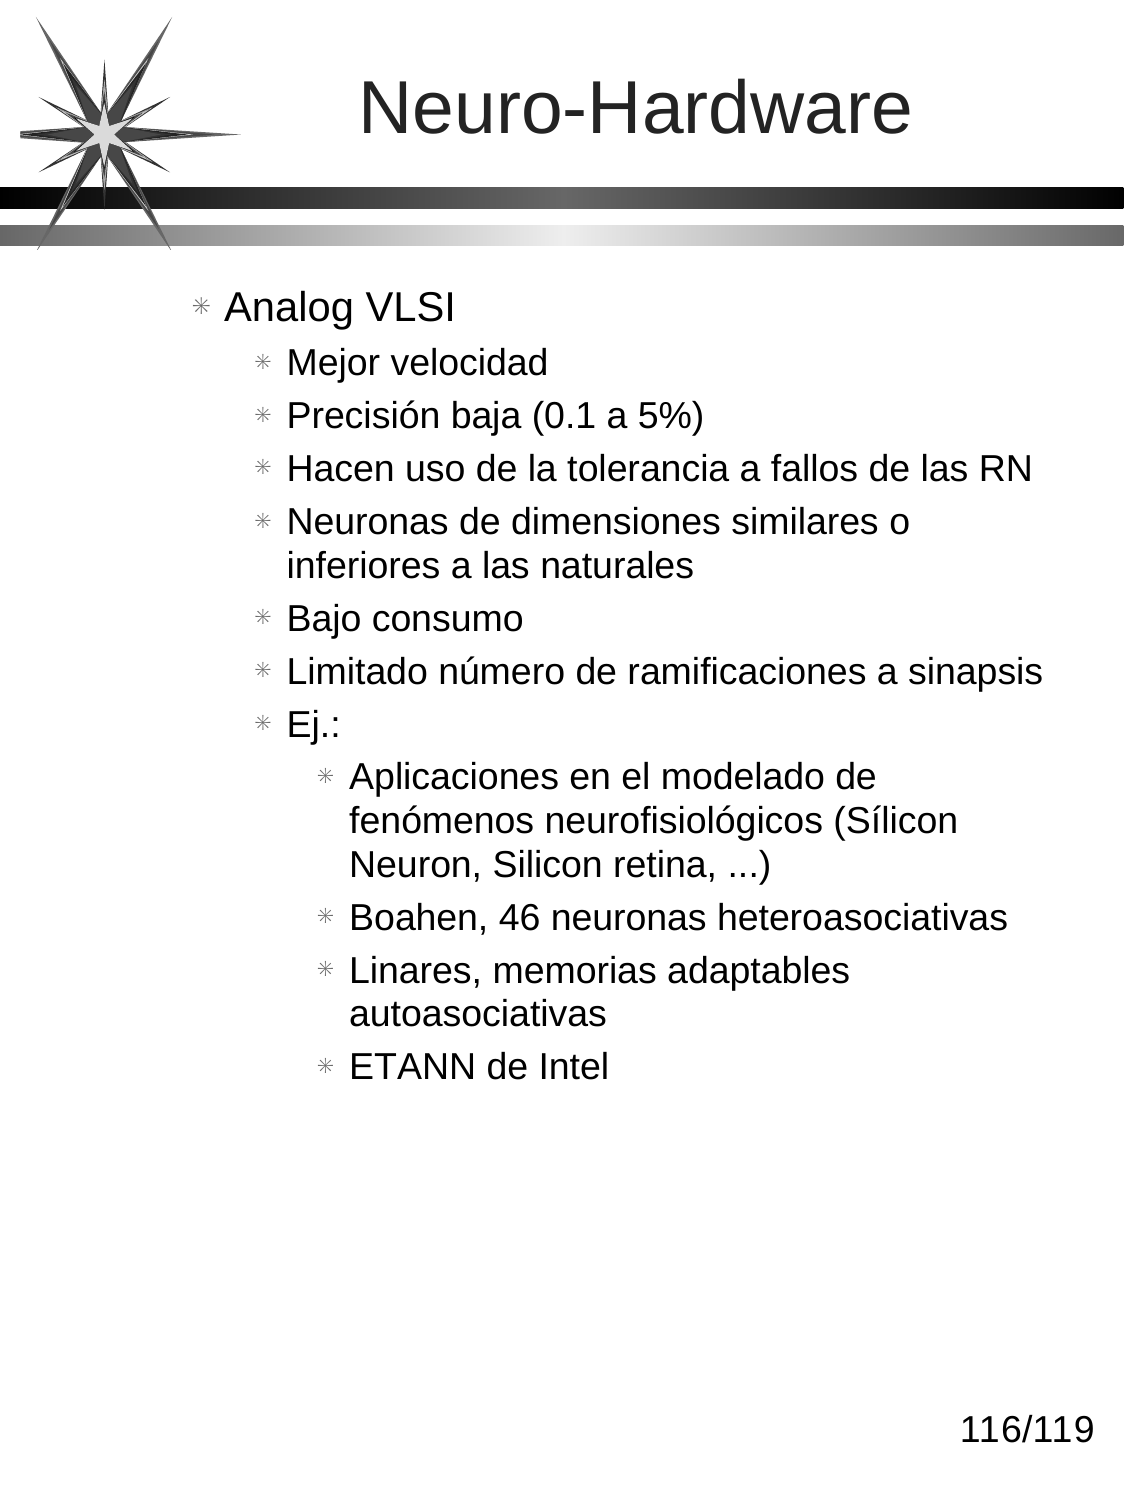

# Neuro-Hardware
Analog VLSI
Mejor velocidad
Precisión baja (0.1 a 5%)
Hacen uso de la tolerancia a fallos de las RN
Neuronas de dimensiones similares o inferiores a las naturales
Bajo consumo
Limitado número de ramificaciones a sinapsis
Ej.:
Aplicaciones en el modelado de fenómenos neurofisiológicos (Sílicon Neuron, Silicon retina, ...)
Boahen, 46 neuronas heteroasociativas
Linares, memorias adaptables autoasociativas
ETANN de Intel